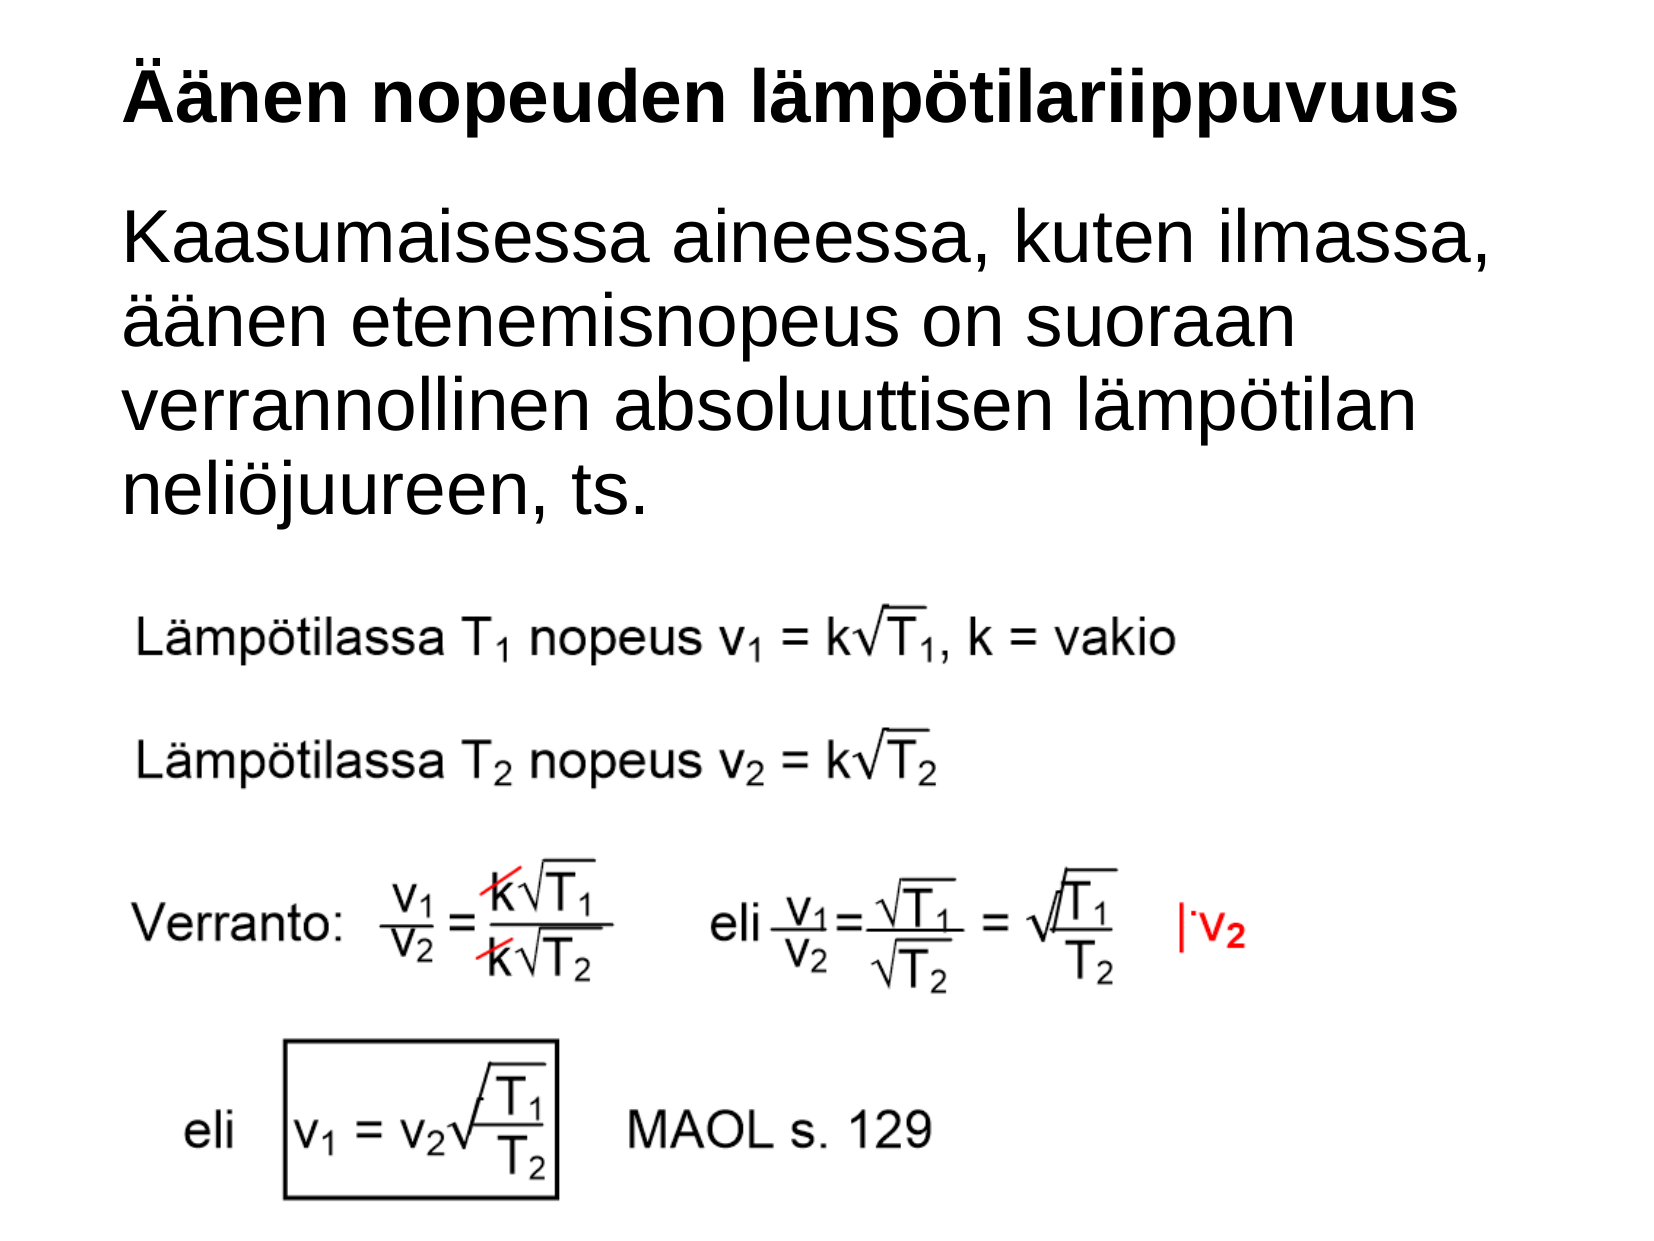

Äänen nopeuden lämpötilariippuvuus
Kaasumaisessa aineessa, kuten ilmassa, äänen etenemisnopeus on suoraan verrannollinen absoluuttisen lämpötilan neliöjuureen, ts.